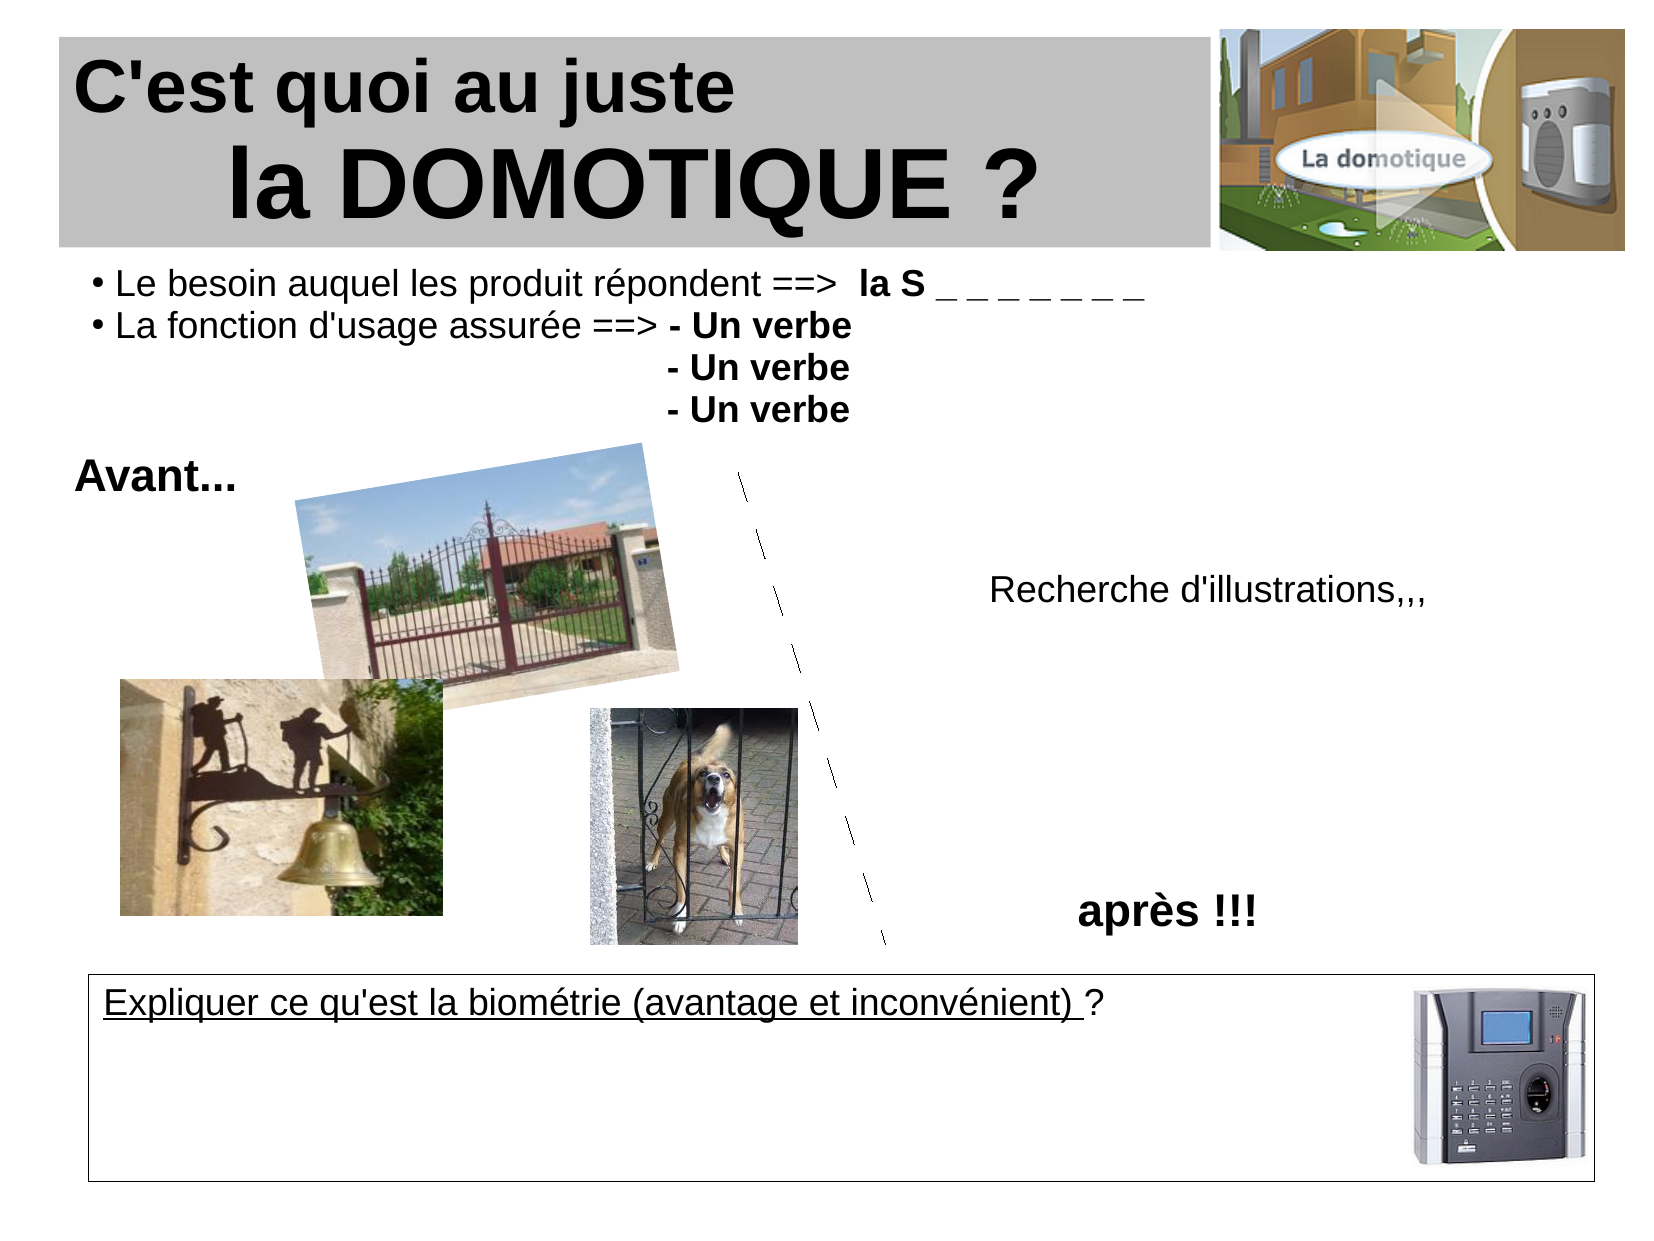

C'est quoi au juste
la DOMOTIQUE ?
 Le besoin auquel les produit répondent ==> la S _ _ _ _ _ _ _
 La fonction d'usage assurée ==> - Un verbe
 - Un verbe
 - Un verbe
Avant...
Recherche d'illustrations,,,
après !!!
Expliquer ce qu'est la biométrie (avantage et inconvénient) ?